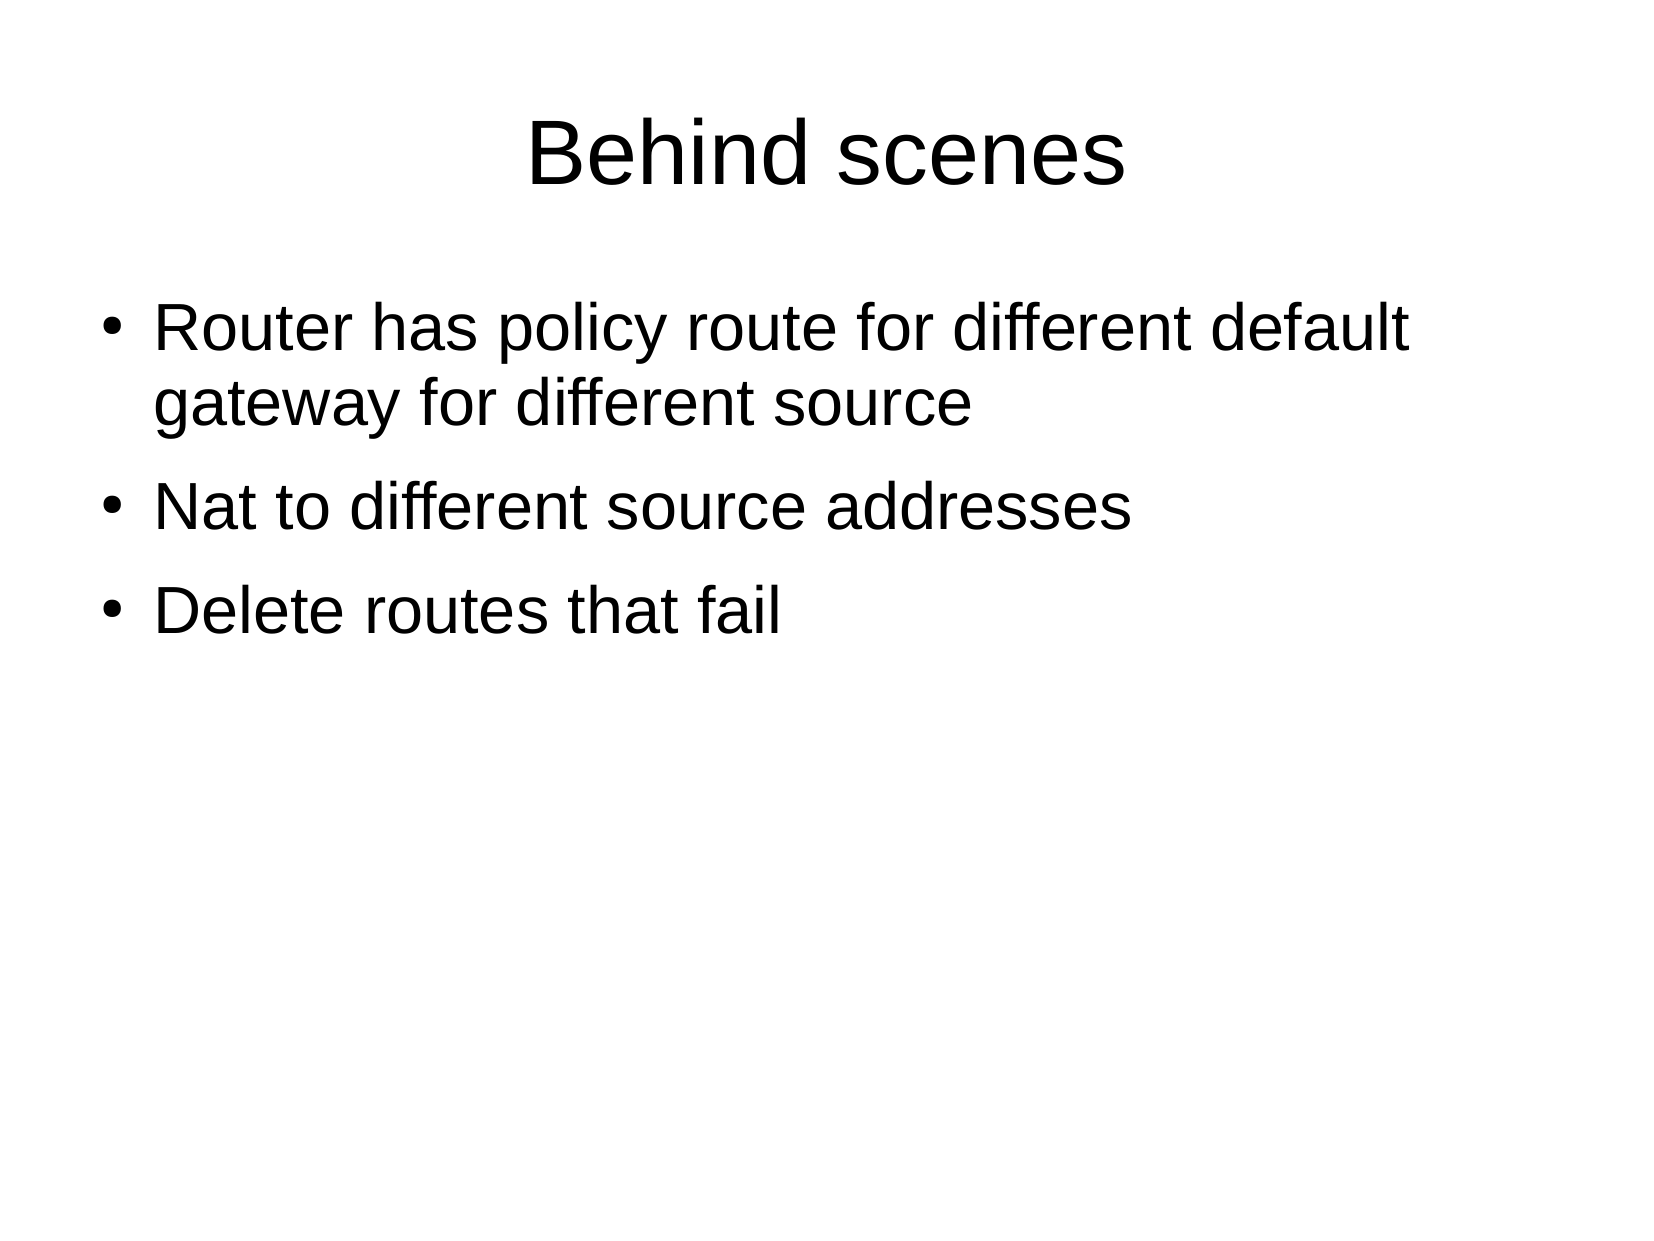

# Behind scenes
Router has policy route for different default gateway for different source
Nat to different source addresses
Delete routes that fail